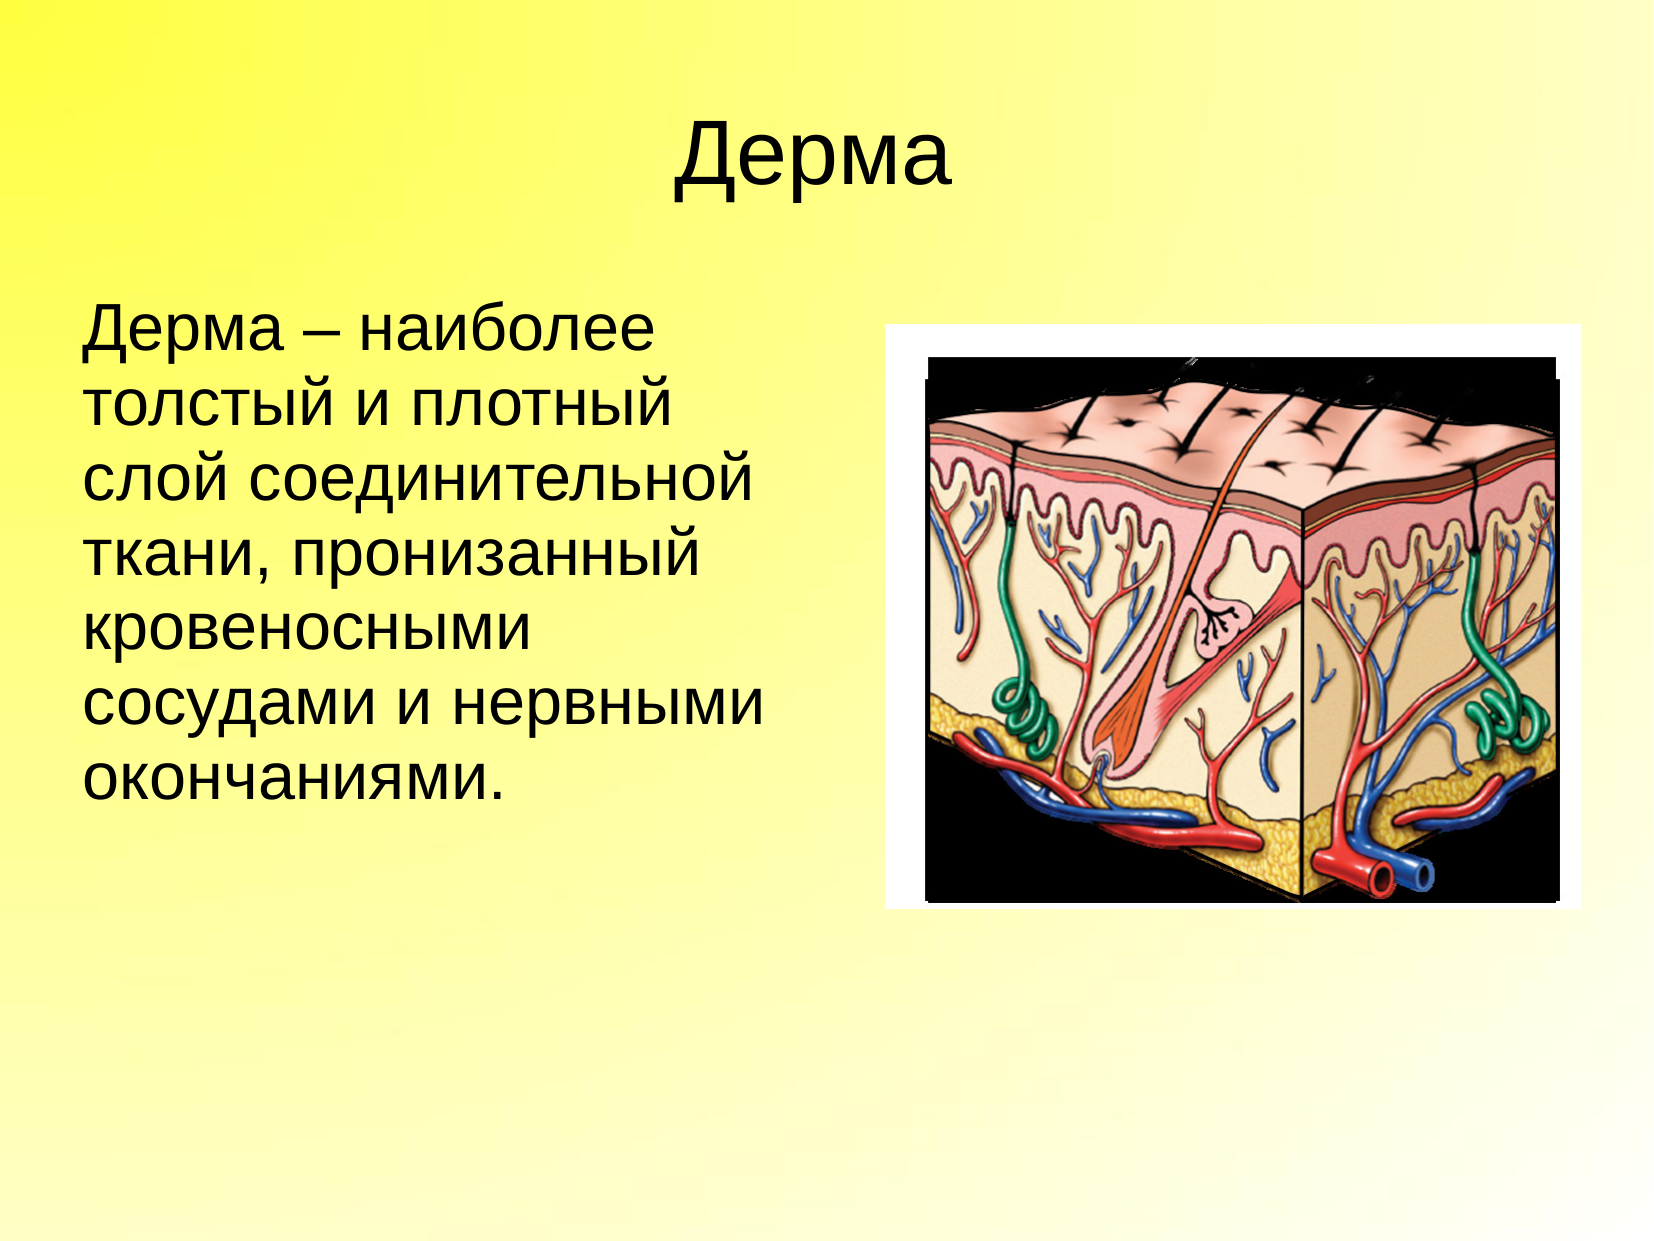

# Дерма
Дерма – наиболее толстый и плотный слой соединительной ткани, пронизанный кровеносными сосудами и нервными окончаниями.